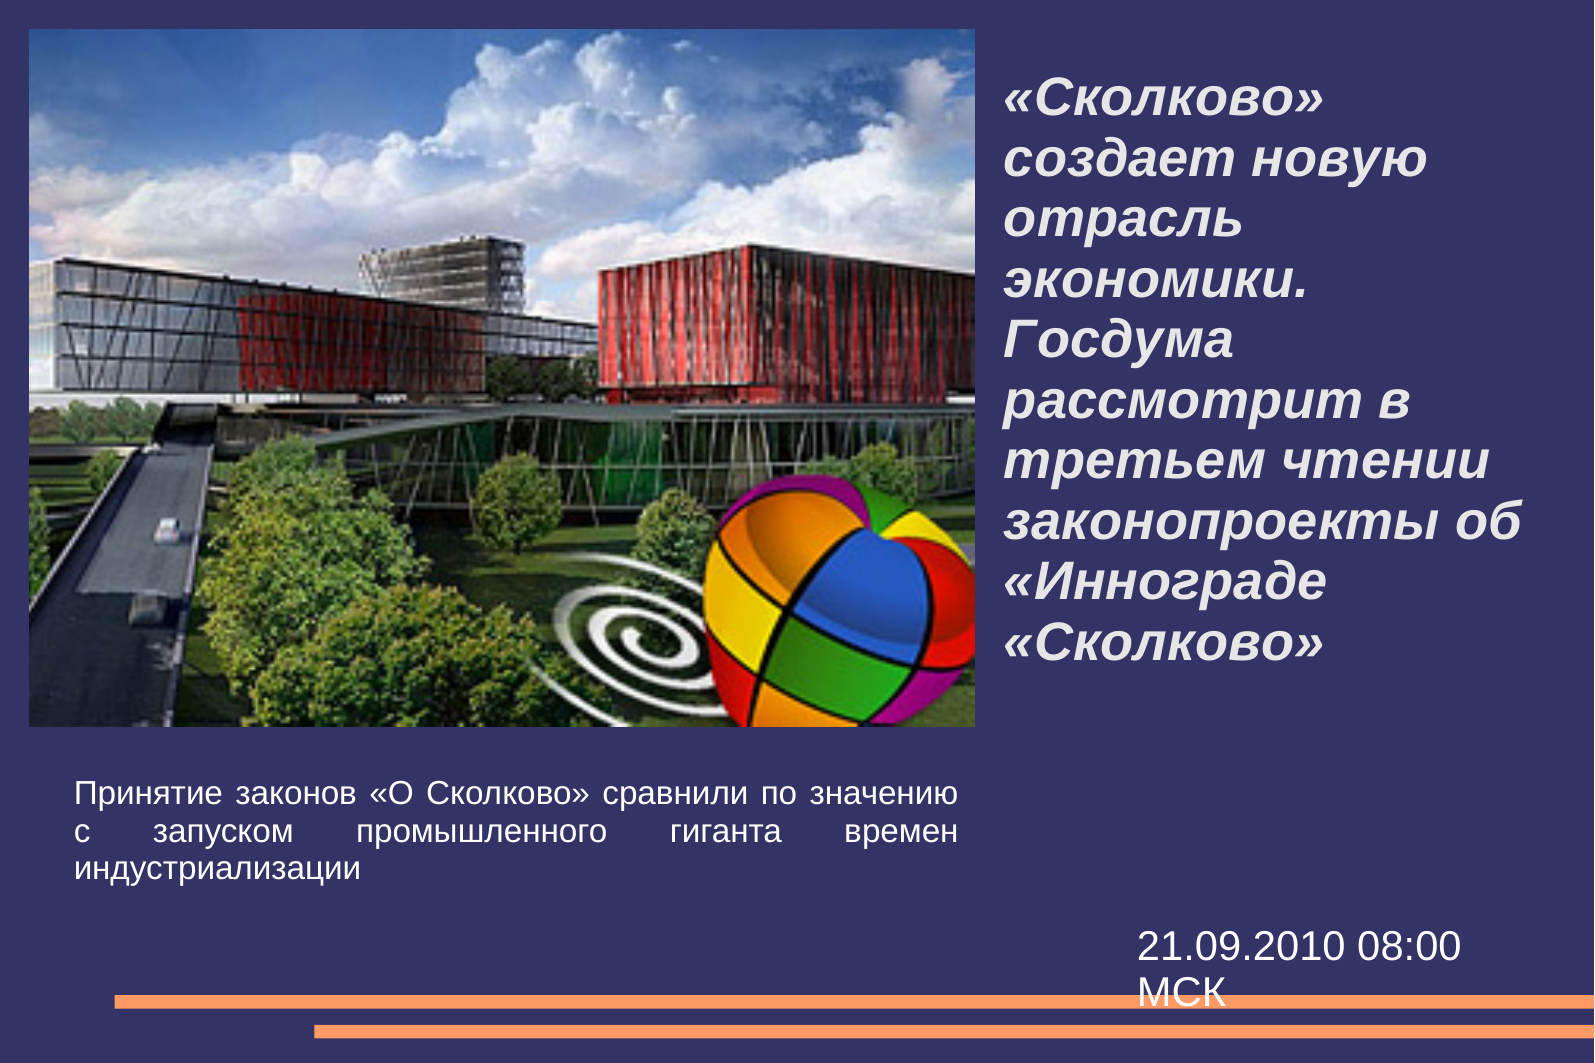

# «Сколково» создает новую отрасль экономики. Госдума рассмотрит в третьем чтении законопроекты об «Иннограде «Сколково»
Принятие законов «О Сколково» сравнили по значению с запуском промышленного гиганта времен индустриализации
21.09.2010 08:00 МСК